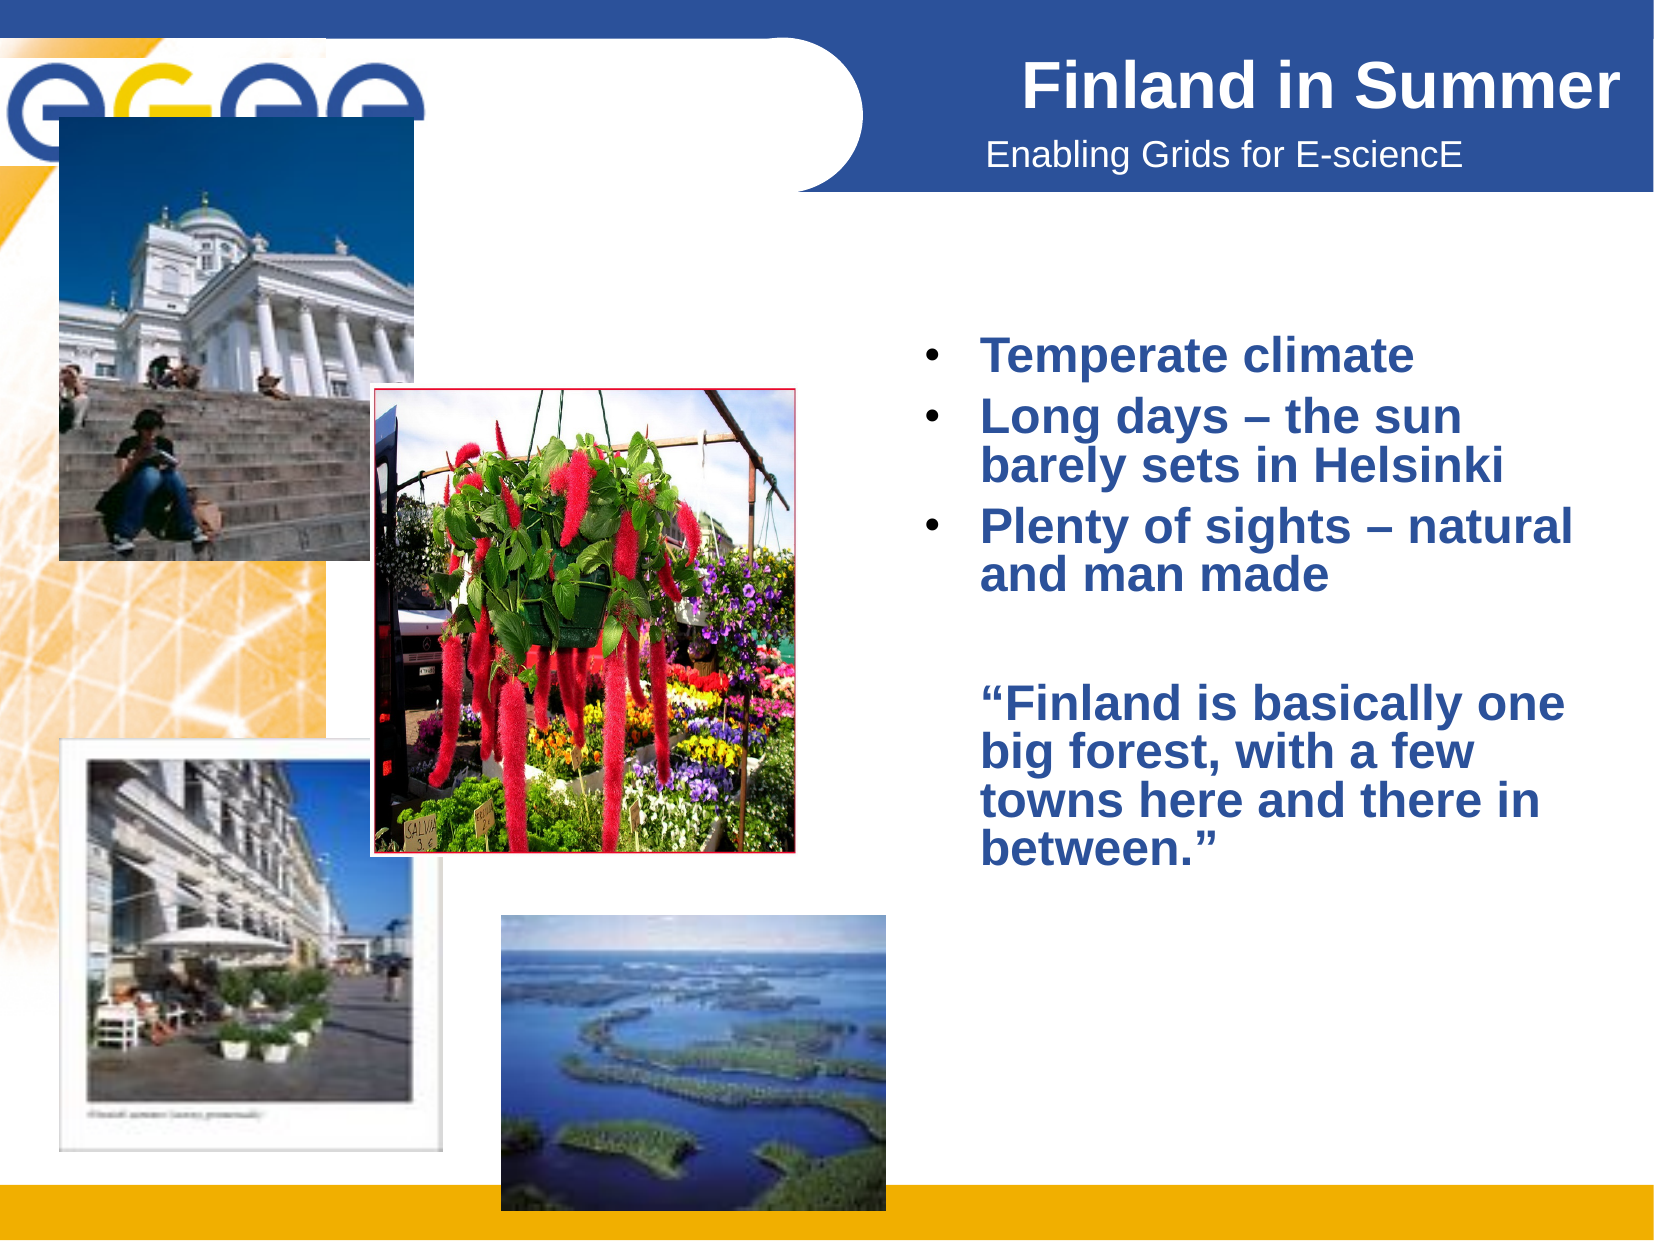

# Finland in Summer
Temperate climate
Long days – the sun barely sets in Helsinki
Plenty of sights – natural and man made
“Finland is basically one big forest, with a few towns here and there in between.”